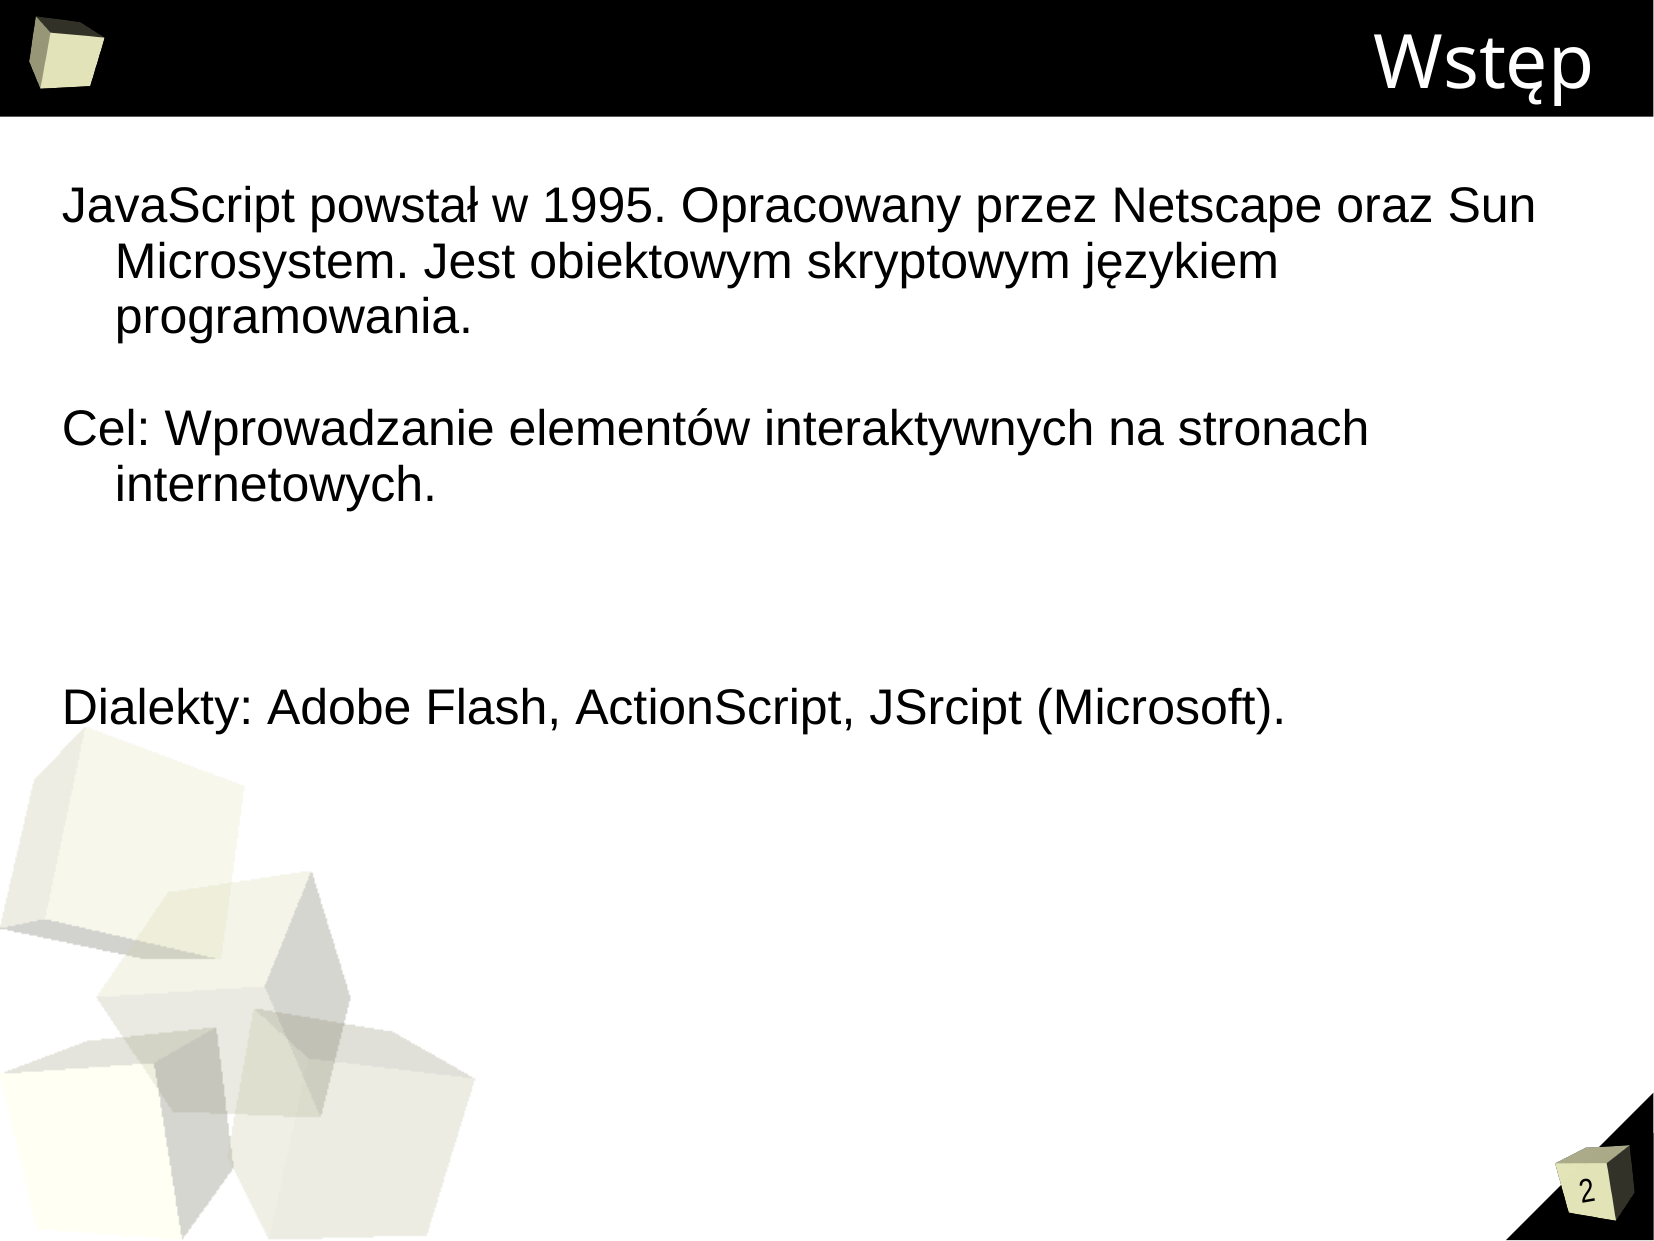

# Wstęp
JavaScript powstał w 1995. Opracowany przez Netscape oraz Sun Microsystem. Jest obiektowym skryptowym językiem programowania.
Cel: Wprowadzanie elementów interaktywnych na stronach internetowych.
Dialekty: Adobe Flash, ActionScript, JSrcipt (Microsoft).